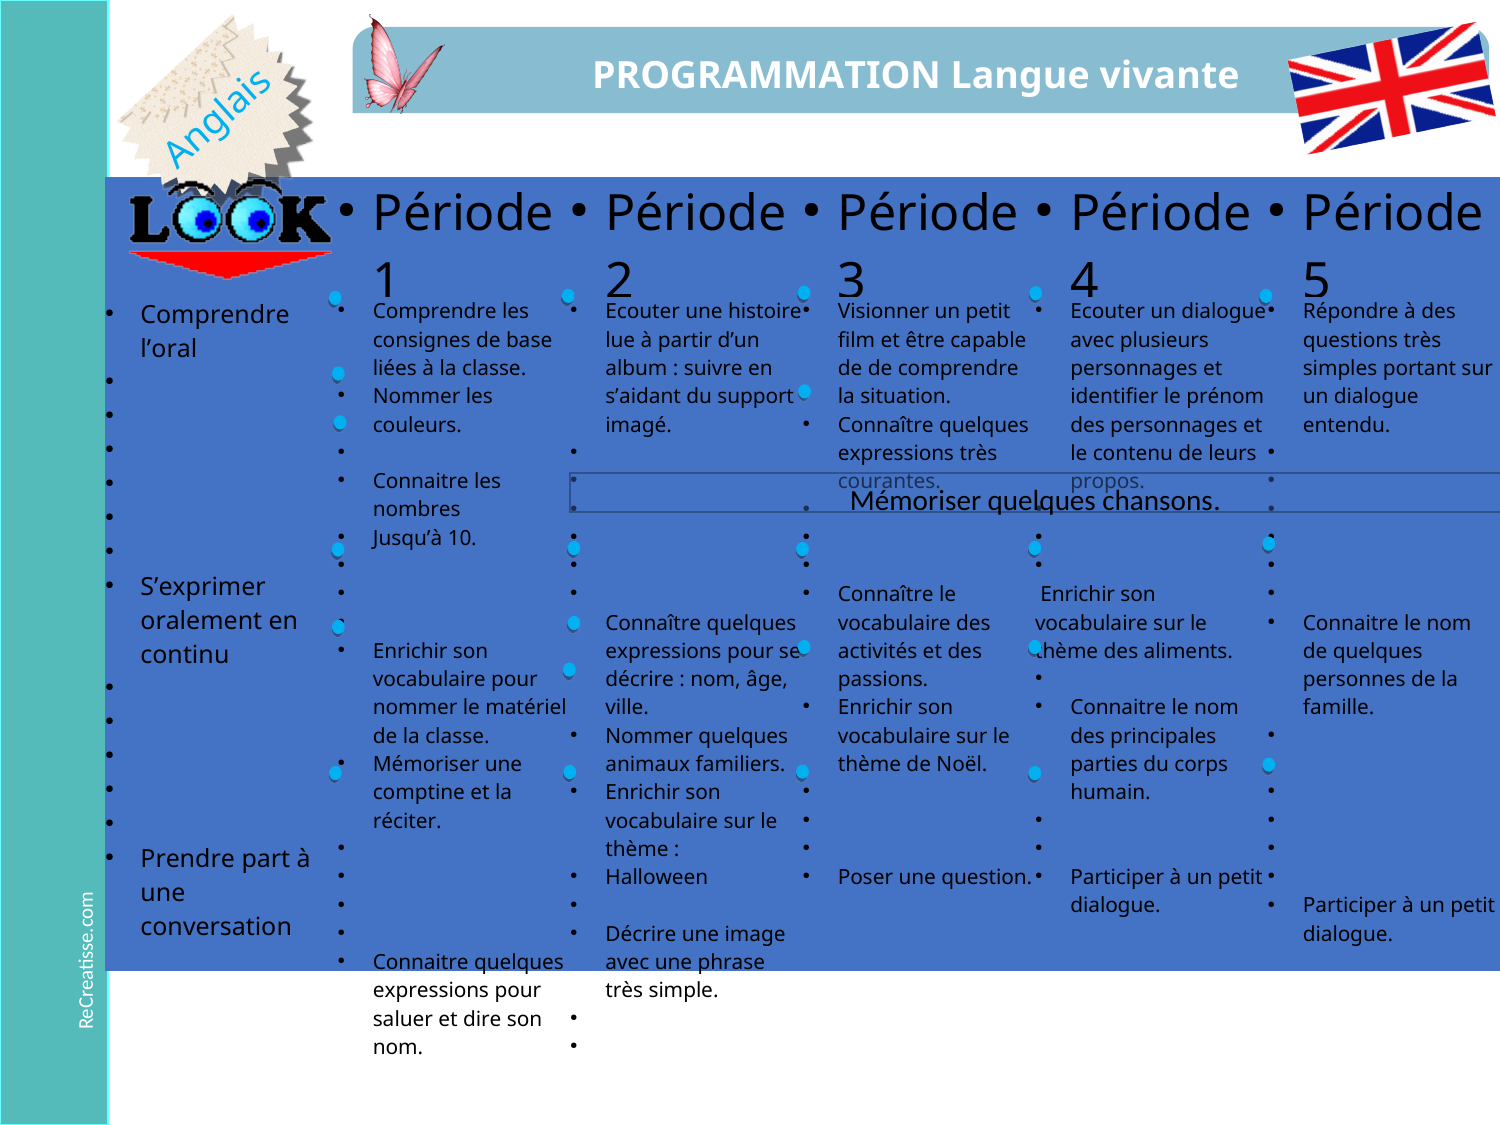

PROGRAMMATION Langue vivante
Anglais
| | Période 1 | Période 2 | Période 3 | Période 4 | Période 5 |
| --- | --- | --- | --- | --- | --- |
| Comprendre l’oral S’exprimer oralement en continu Prendre part à une conversation | Comprendre les consignes de base liées à la classe. Nommer les couleurs. Connaitre les nombres Jusqu’à 10. Enrichir son vocabulaire pour nommer le matériel de la classe. Mémoriser une comptine et la réciter. Connaitre quelques expressions pour saluer et dire son nom. | Ecouter une histoire lue à partir d’un album : suivre en s’aidant du support imagé. Connaître quelques expressions pour se décrire : nom, âge, ville. Nommer quelques animaux familiers. Enrichir son vocabulaire sur le thème : Halloween Décrire une image avec une phrase très simple. | Visionner un petit film et être capable de de comprendre la situation. Connaître quelques expressions très courantes. Connaître le vocabulaire des activités et des passions. Enrichir son vocabulaire sur le thème de Noël. Poser une question. | Ecouter un dialogue avec plusieurs personnages et identifier le prénom des personnages et le contenu de leurs propos. Enrichir son vocabulaire sur le thème des aliments. Connaitre le nom des principales parties du corps humain. Participer à un petit dialogue. | Répondre à des questions très simples portant sur un dialogue entendu. Connaitre le nom de quelques personnes de la famille. Participer à un petit dialogue. |
Mémoriser quelques chansons.
ReCreatisse.com